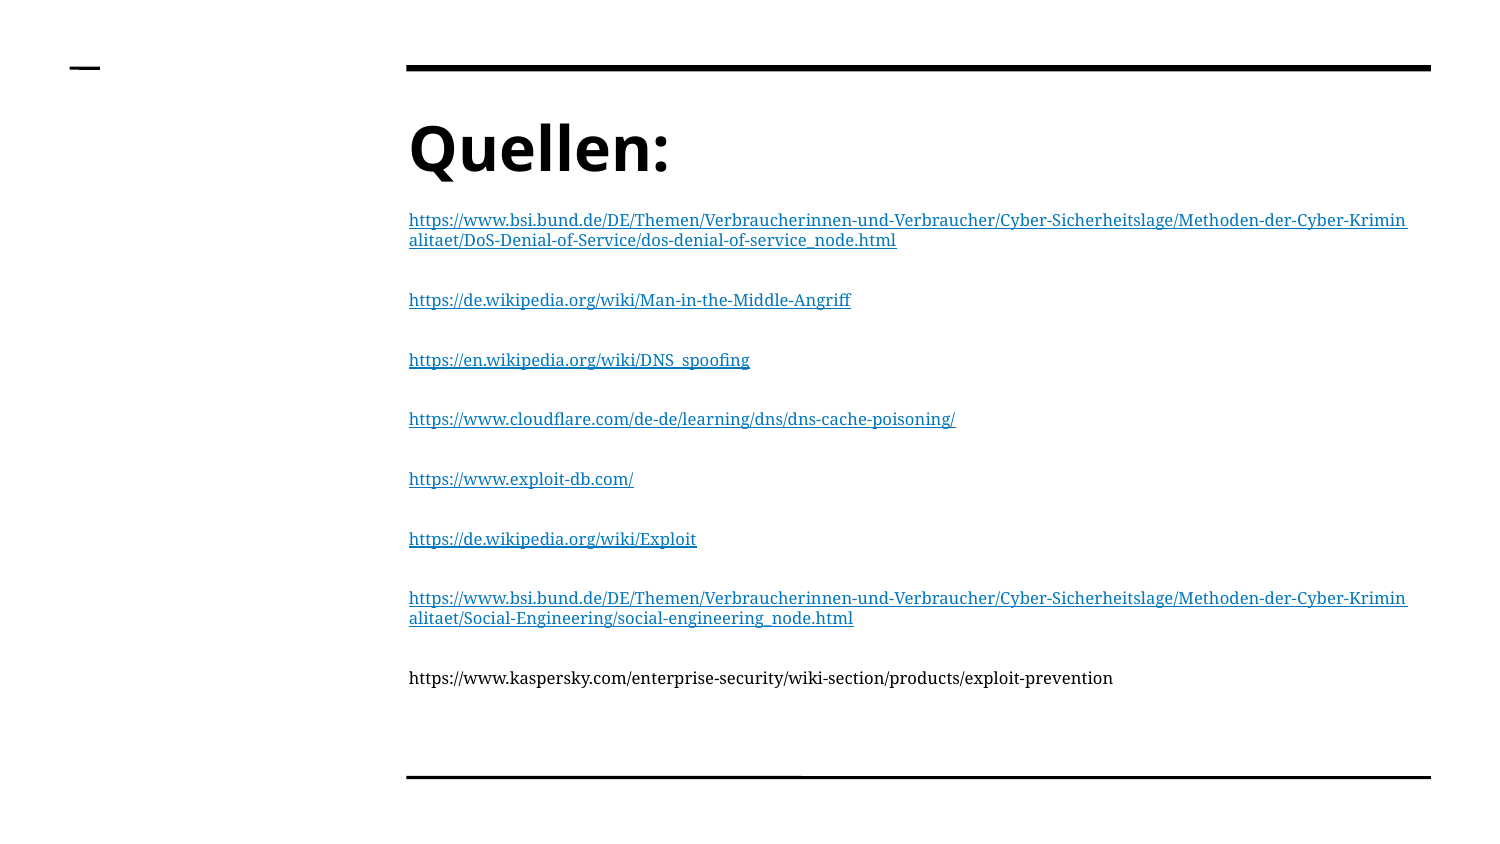

# Quellen:
https://www.bsi.bund.de/DE/Themen/Verbraucherinnen-und-Verbraucher/Cyber-Sicherheitslage/Methoden-der-Cyber-Kriminalitaet/DoS-Denial-of-Service/dos-denial-of-service_node.html
https://de.wikipedia.org/wiki/Man-in-the-Middle-Angriff
https://en.wikipedia.org/wiki/DNS_spoofing
https://www.cloudflare.com/de-de/learning/dns/dns-cache-poisoning/
https://www.exploit-db.com/
https://de.wikipedia.org/wiki/Exploit
https://www.bsi.bund.de/DE/Themen/Verbraucherinnen-und-Verbraucher/Cyber-Sicherheitslage/Methoden-der-Cyber-Kriminalitaet/Social-Engineering/social-engineering_node.html
https://www.kaspersky.com/enterprise-security/wiki-section/products/exploit-prevention